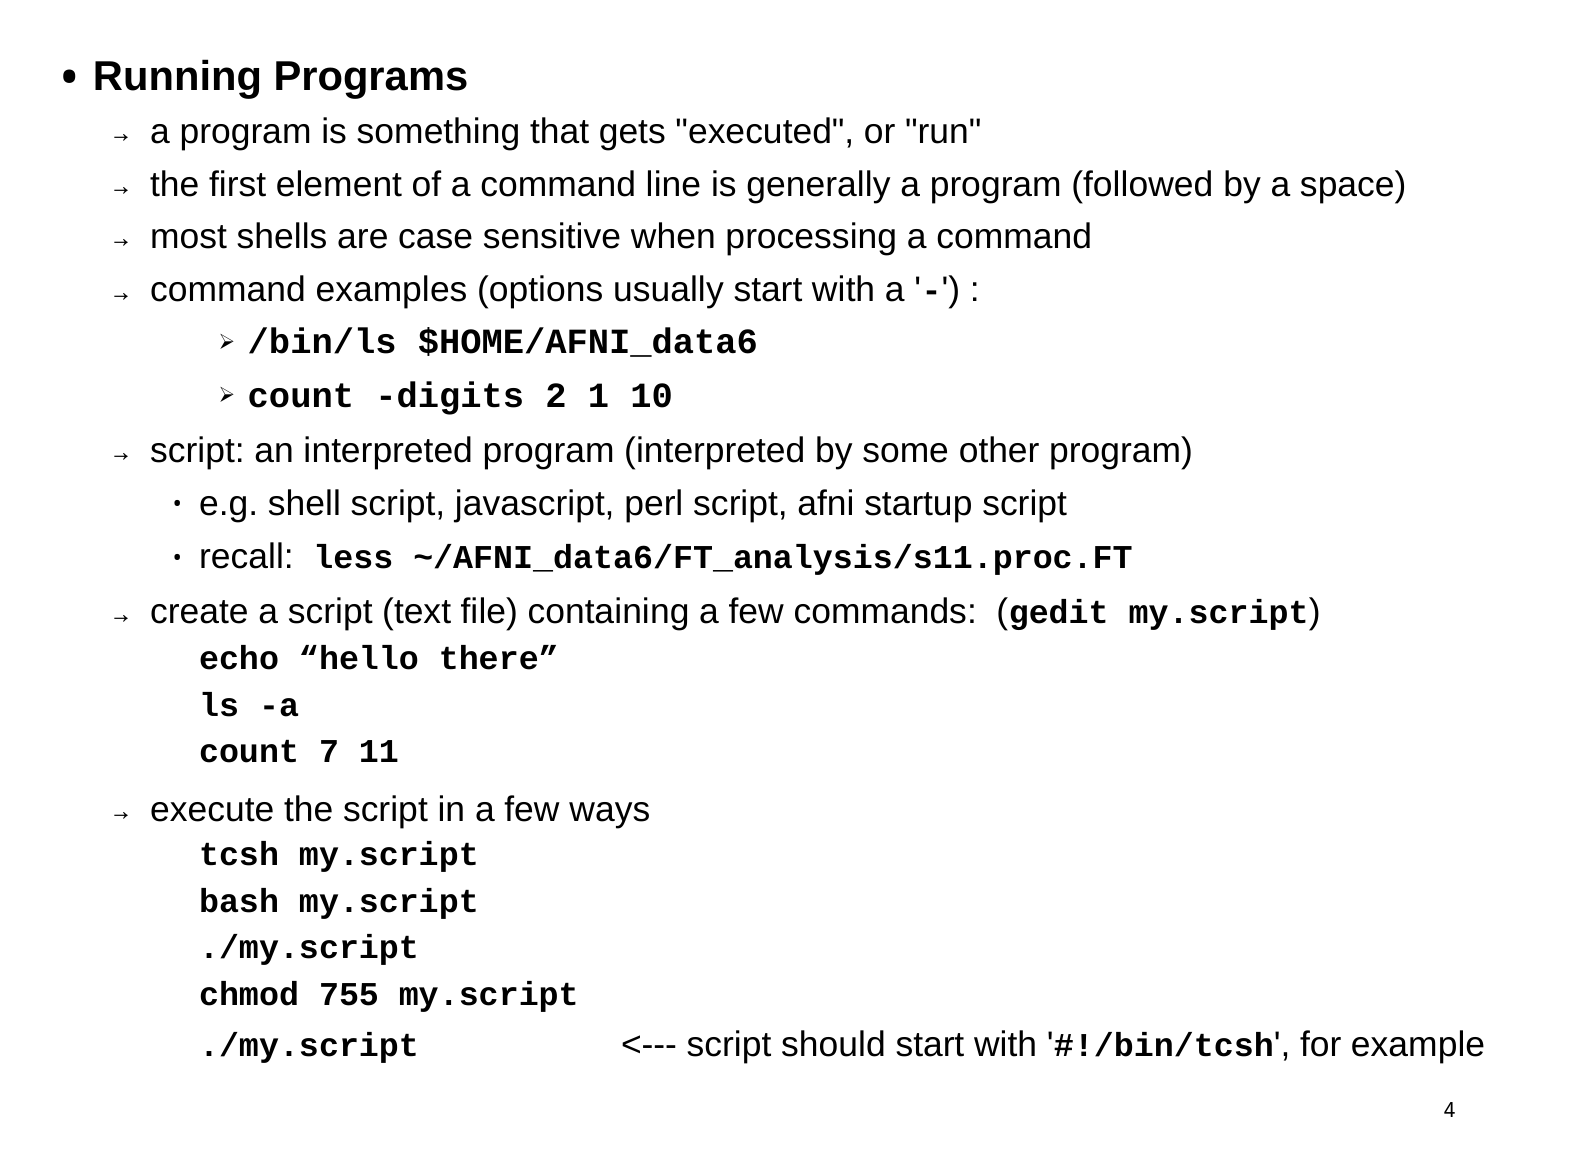

# Running Programs
a program is something that gets "executed", or "run"
the first element of a command line is generally a program (followed by a space)
most shells are case sensitive when processing a command
command examples (options usually start with a '-') :
/bin/ls $HOME/AFNI_data6
count -digits 2 1 10
script: an interpreted program (interpreted by some other program)
e.g. shell script, javascript, perl script, afni startup script
recall: less ~/AFNI_data6/FT_analysis/s11.proc.FT
create a script (text file) containing a few commands: (gedit my.script)
echo “hello there”
ls -a
count 7 11
execute the script in a few ways
tcsh my.script
bash my.script
./my.script
chmod 755 my.script
./my.script	 <--- script should start with '#!/bin/tcsh', for example